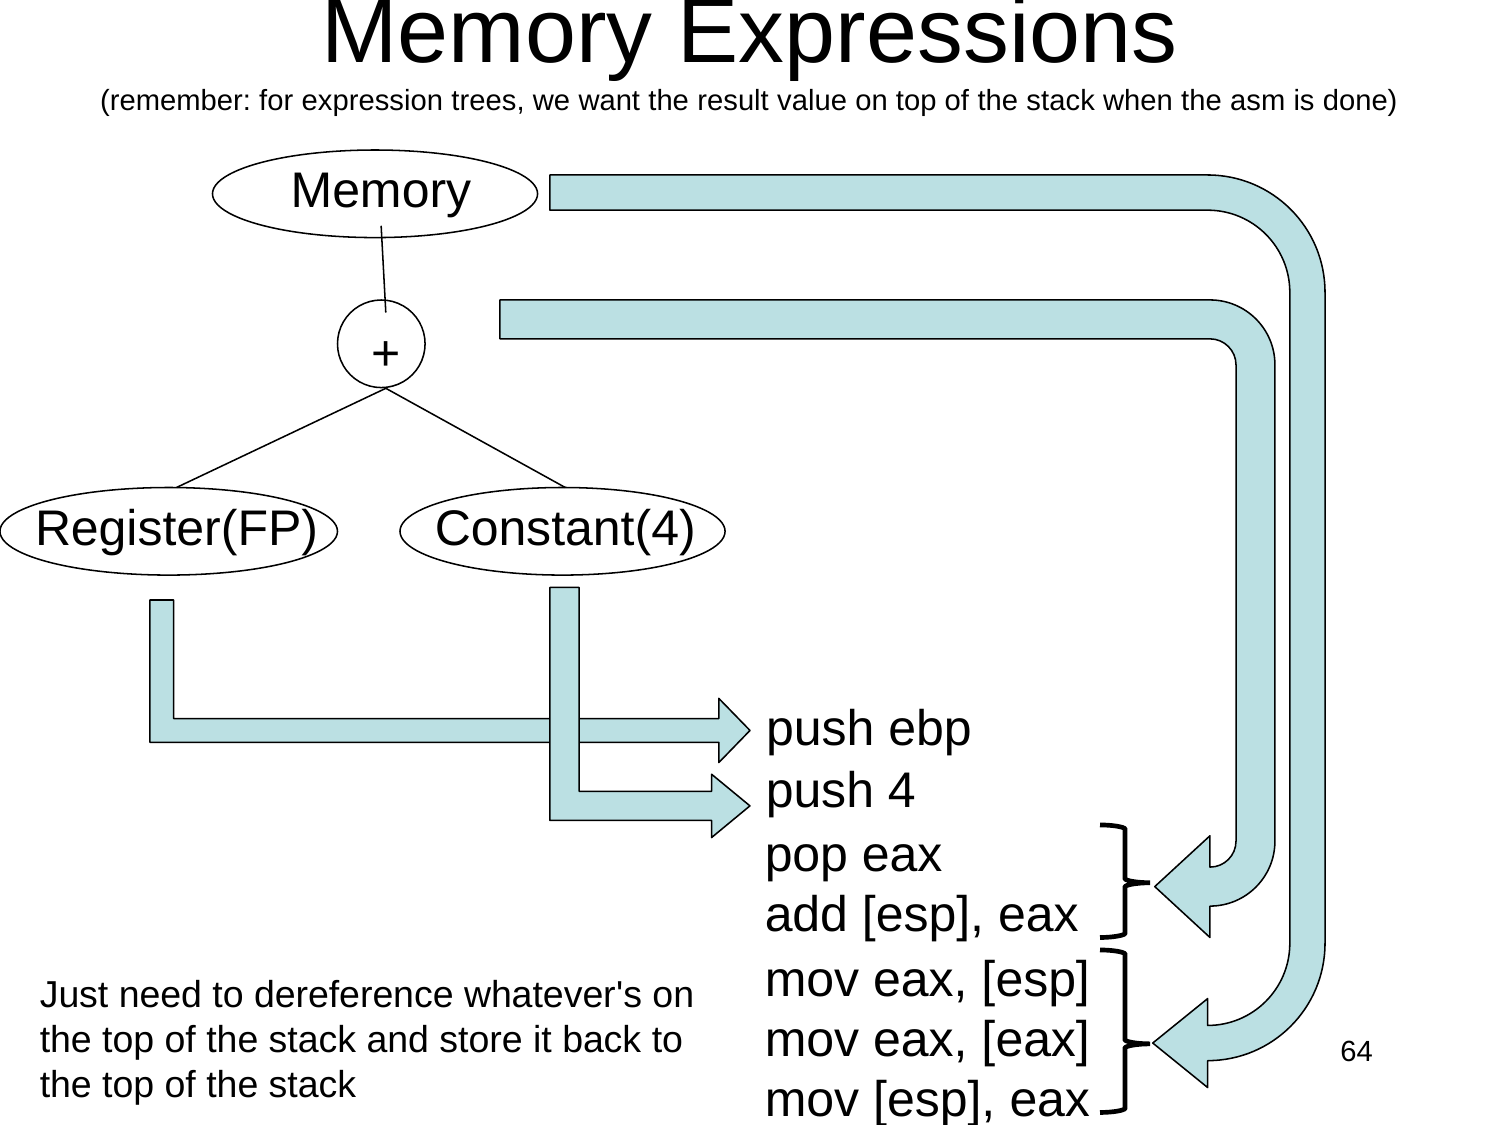

# Memory Expressions (remember: for expression trees, we want the result value on top of the stack when the asm is done)
Memory
+
Register(FP)
Constant(4)
push ebp
push 4
pop eax
add [esp], eax
mov eax, [esp]
mov eax, [eax]
mov [esp], eax
Just need to dereference whatever's on the top of the stack and store it back to the top of the stack